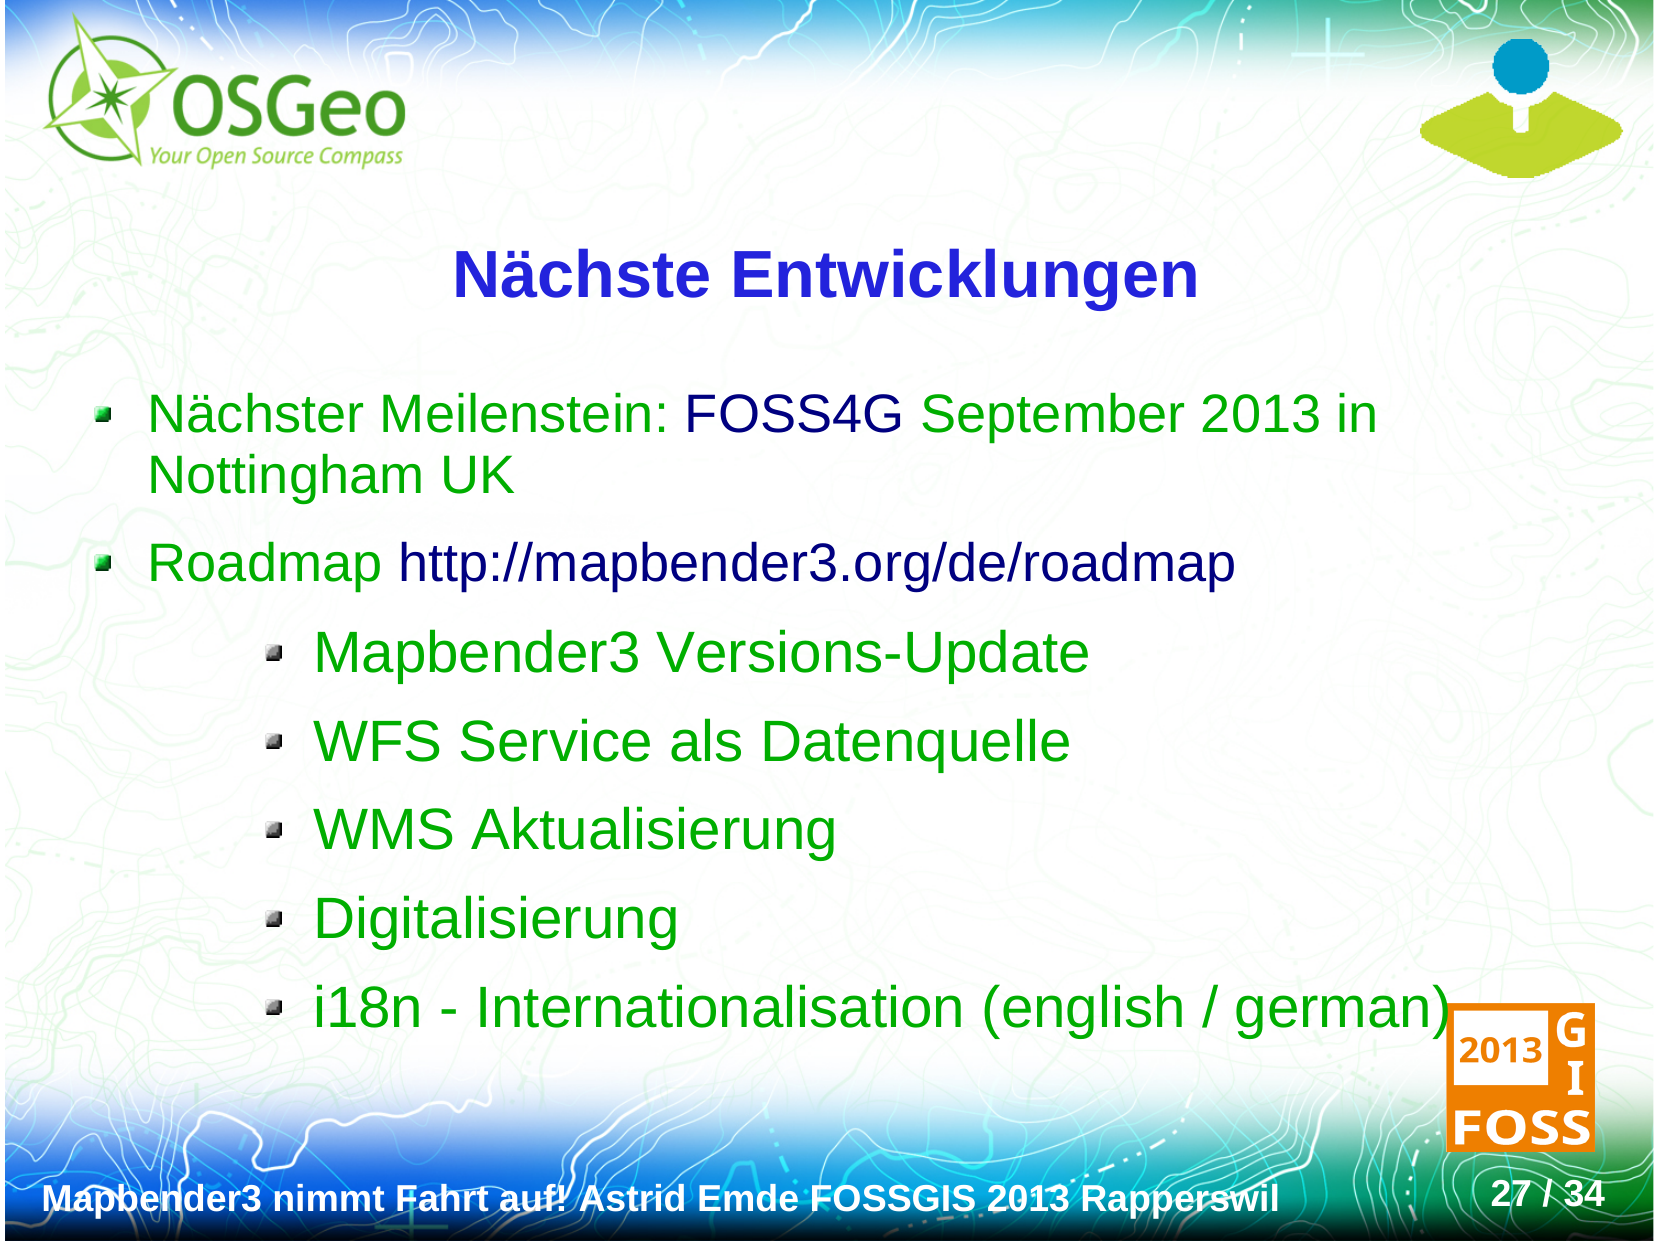

# Nächste Entwicklungen
Nächster Meilenstein: FOSS4G September 2013 in Nottingham UK
Roadmap http://mapbender3.org/de/roadmap
Mapbender3 Versions-Update
WFS Service als Datenquelle
WMS Aktualisierung
Digitalisierung
i18n - Internationalisation (english / german)